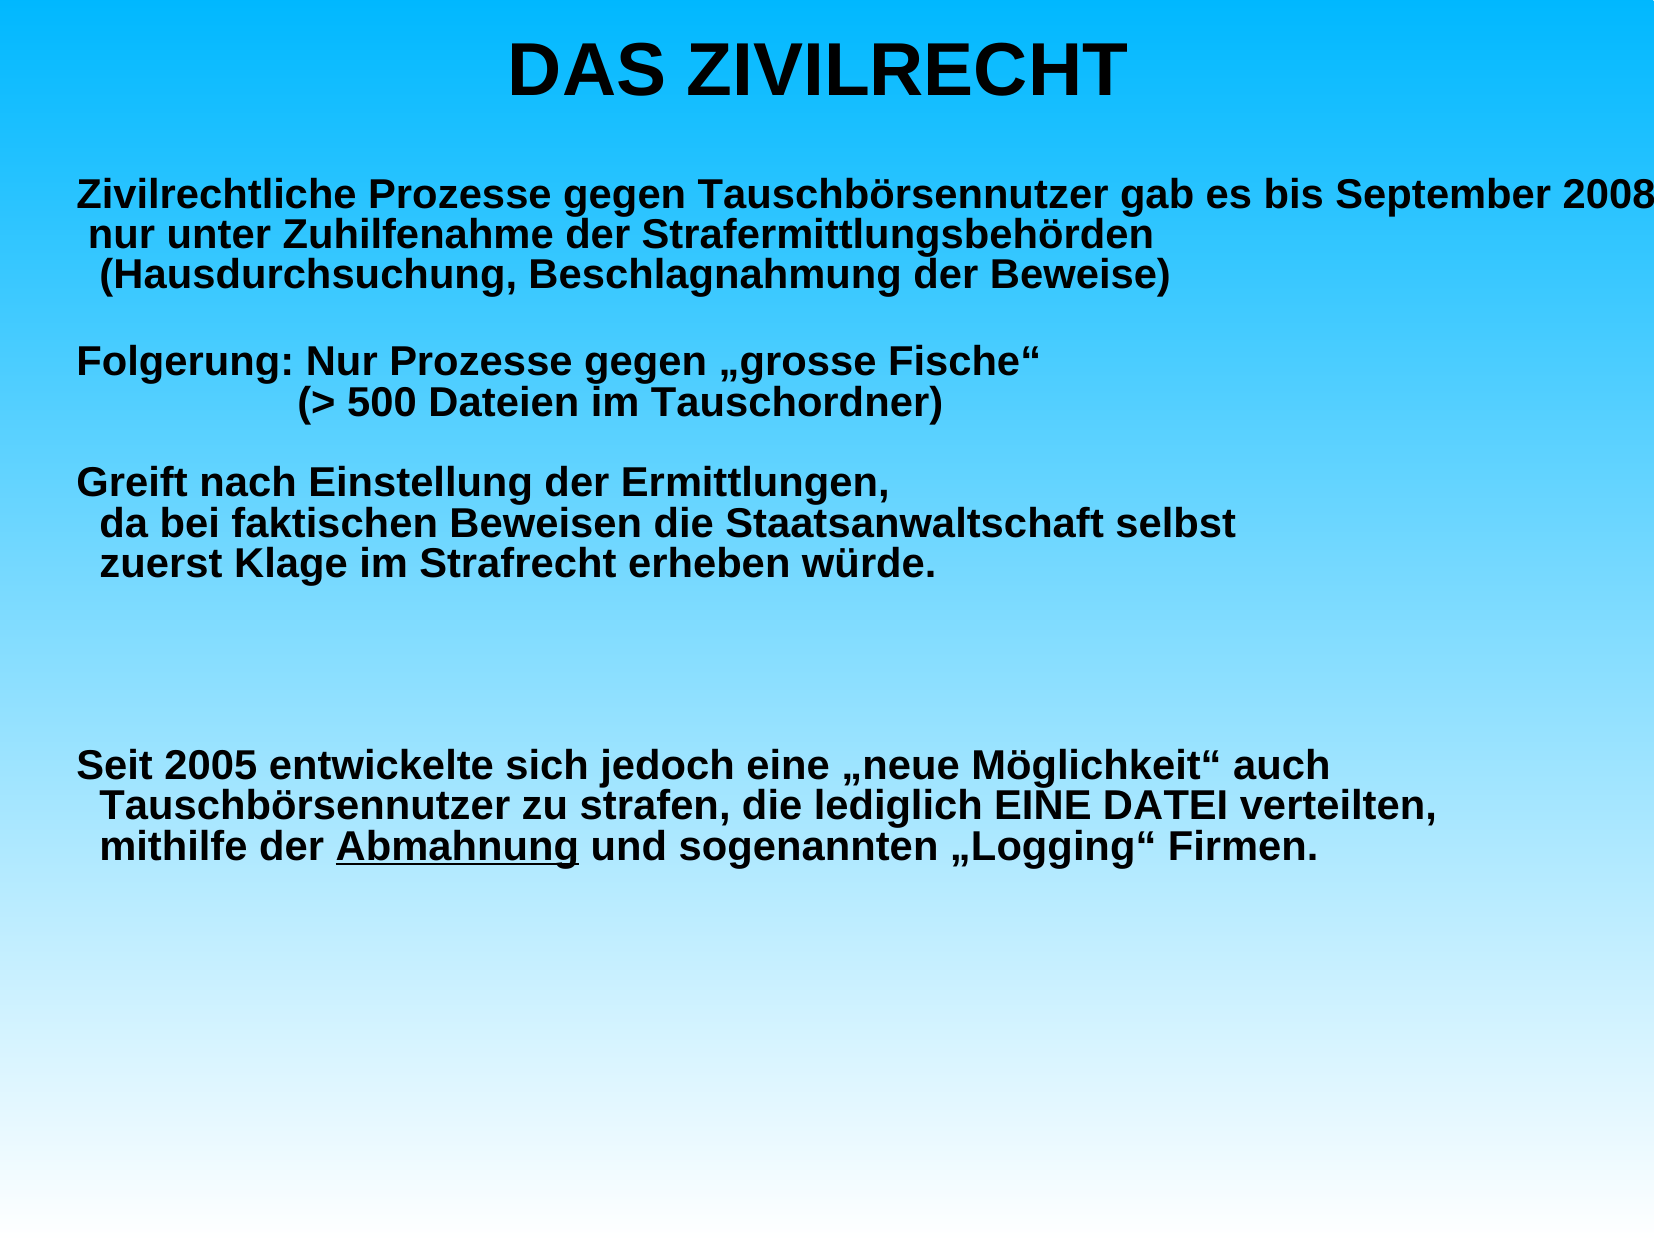

DAS ZIVILRECHT
Zivilrechtliche Prozesse gegen Tauschbörsennutzer gab es bis September 2008
 nur unter Zuhilfenahme der Strafermittlungsbehörden
 (Hausdurchsuchung, Beschlagnahmung der Beweise)
Folgerung: Nur Prozesse gegen „grosse Fische“
			(> 500 Dateien im Tauschordner)
Greift nach Einstellung der Ermittlungen,
 da bei faktischen Beweisen die Staatsanwaltschaft selbst
 zuerst Klage im Strafrecht erheben würde.
Seit 2005 entwickelte sich jedoch eine „neue Möglichkeit“ auch
 Tauschbörsennutzer zu strafen, die lediglich EINE DATEI verteilten,
 mithilfe der Abmahnung und sogenannten „Logging“ Firmen.